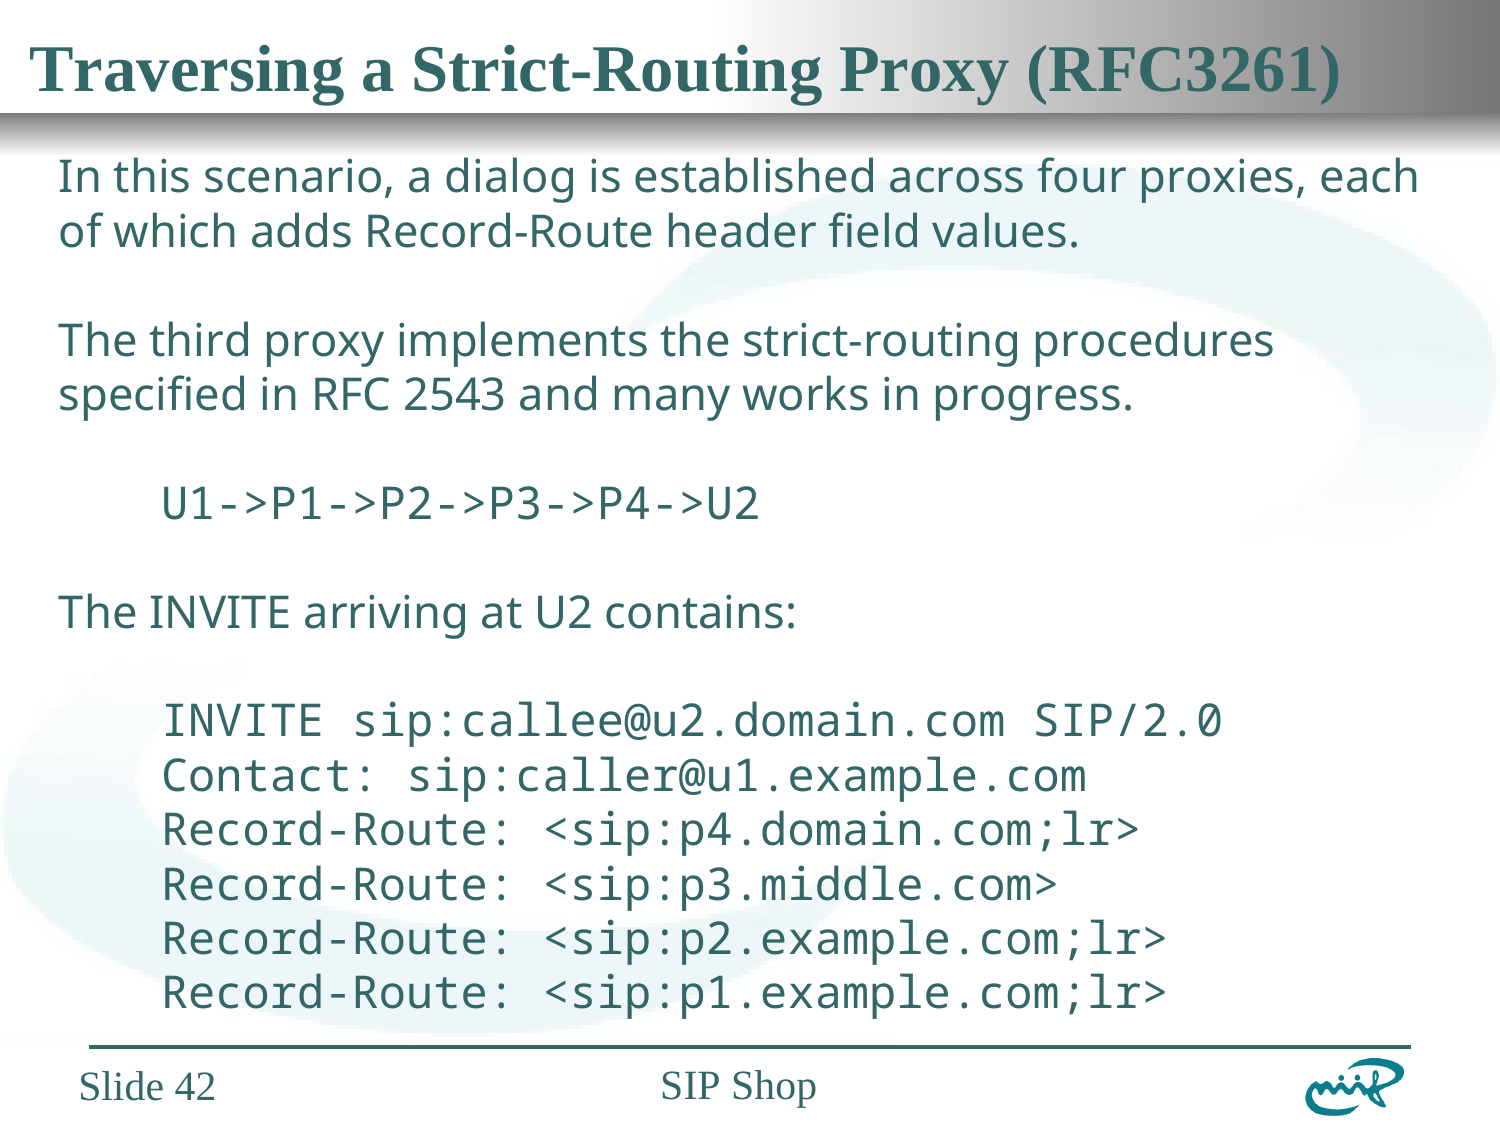

# Traversing a Strict-Routing Proxy (RFC3261)
In this scenario, a dialog is established across four proxies, each of which adds Record-Route header field values.
The third proxy implements the strict-routing procedures specified in RFC 2543 and many works in progress.
			U1->P1->P2->P3->P4->U2
The INVITE arriving at U2 contains:
	INVITE sip:callee@u2.domain.com SIP/2.0
	Contact: sip:caller@u1.example.com
	Record-Route: <sip:p4.domain.com;lr>
	Record-Route: <sip:p3.middle.com>
	Record-Route: <sip:p2.example.com;lr>
	Record-Route: <sip:p1.example.com;lr>
42